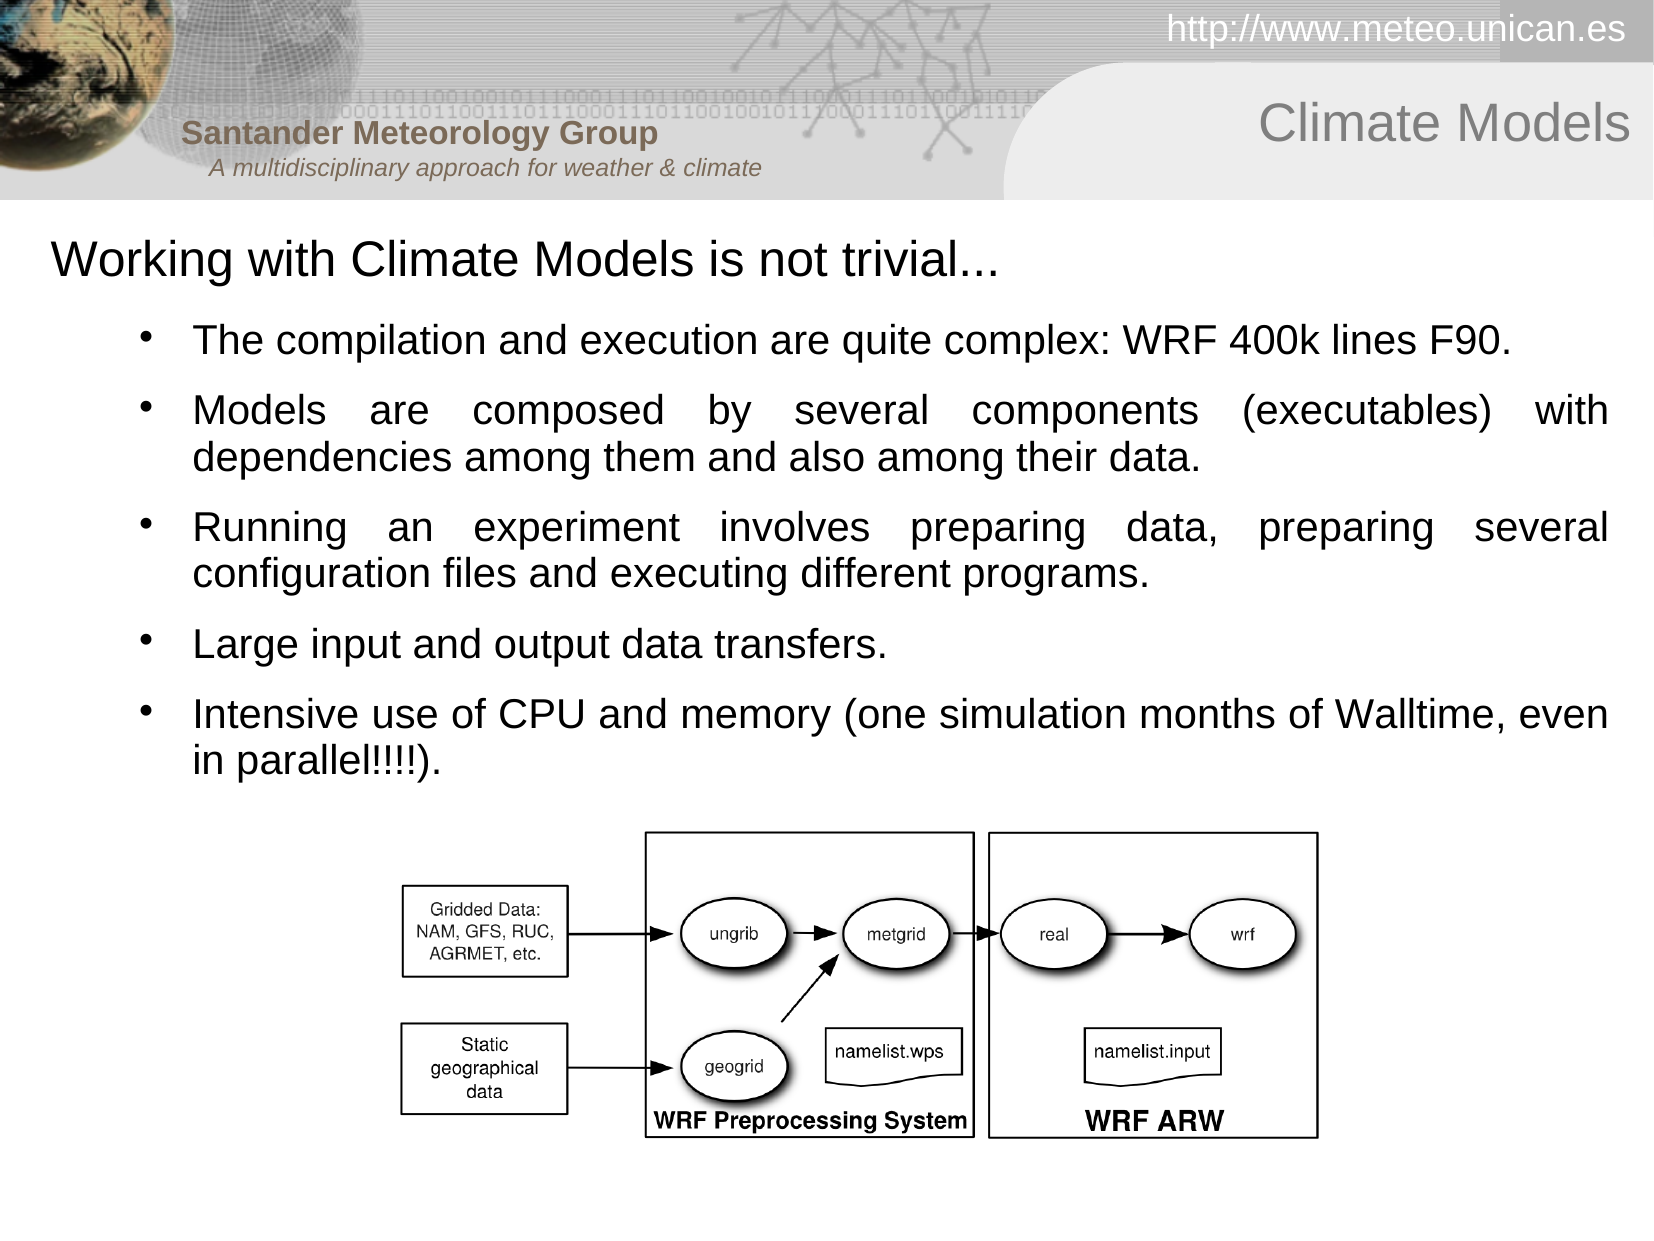

Climate Models
# Working with Climate Models is not trivial...
The compilation and execution are quite complex: WRF 400k lines F90.
Models are composed by several components (executables) with dependencies among them and also among their data.
Running an experiment involves preparing data, preparing several configuration files and executing different programs.
Large input and output data transfers.
Intensive use of CPU and memory (one simulation months of Walltime, even in parallel!!!!).